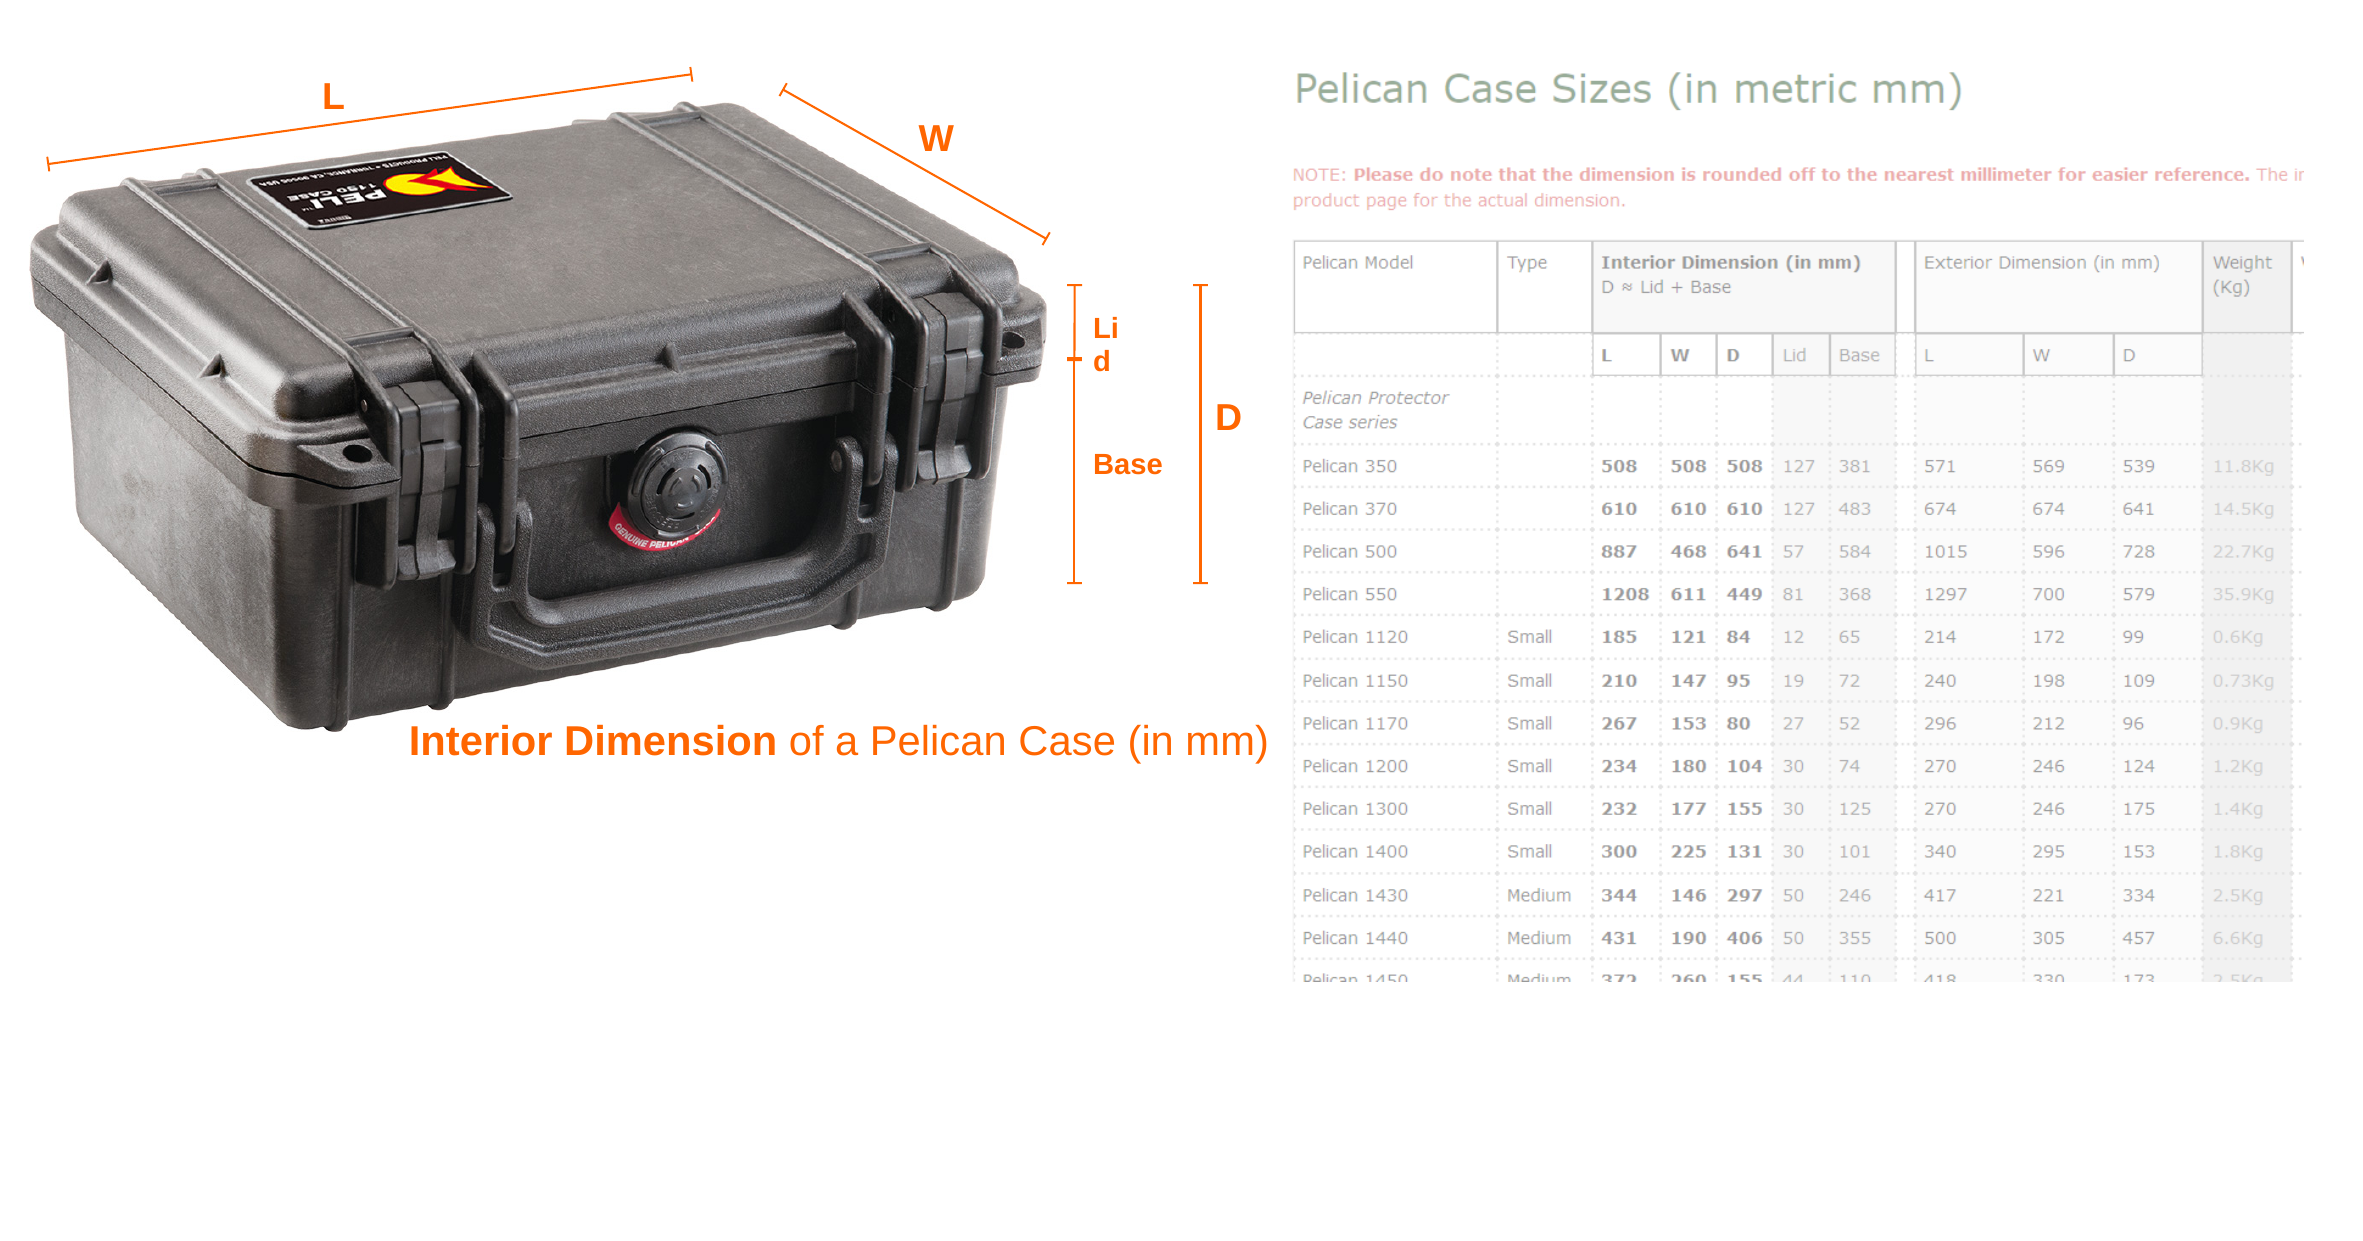

L
W
Lid
D
Base
Interior Dimension of a Pelican Case (in mm)